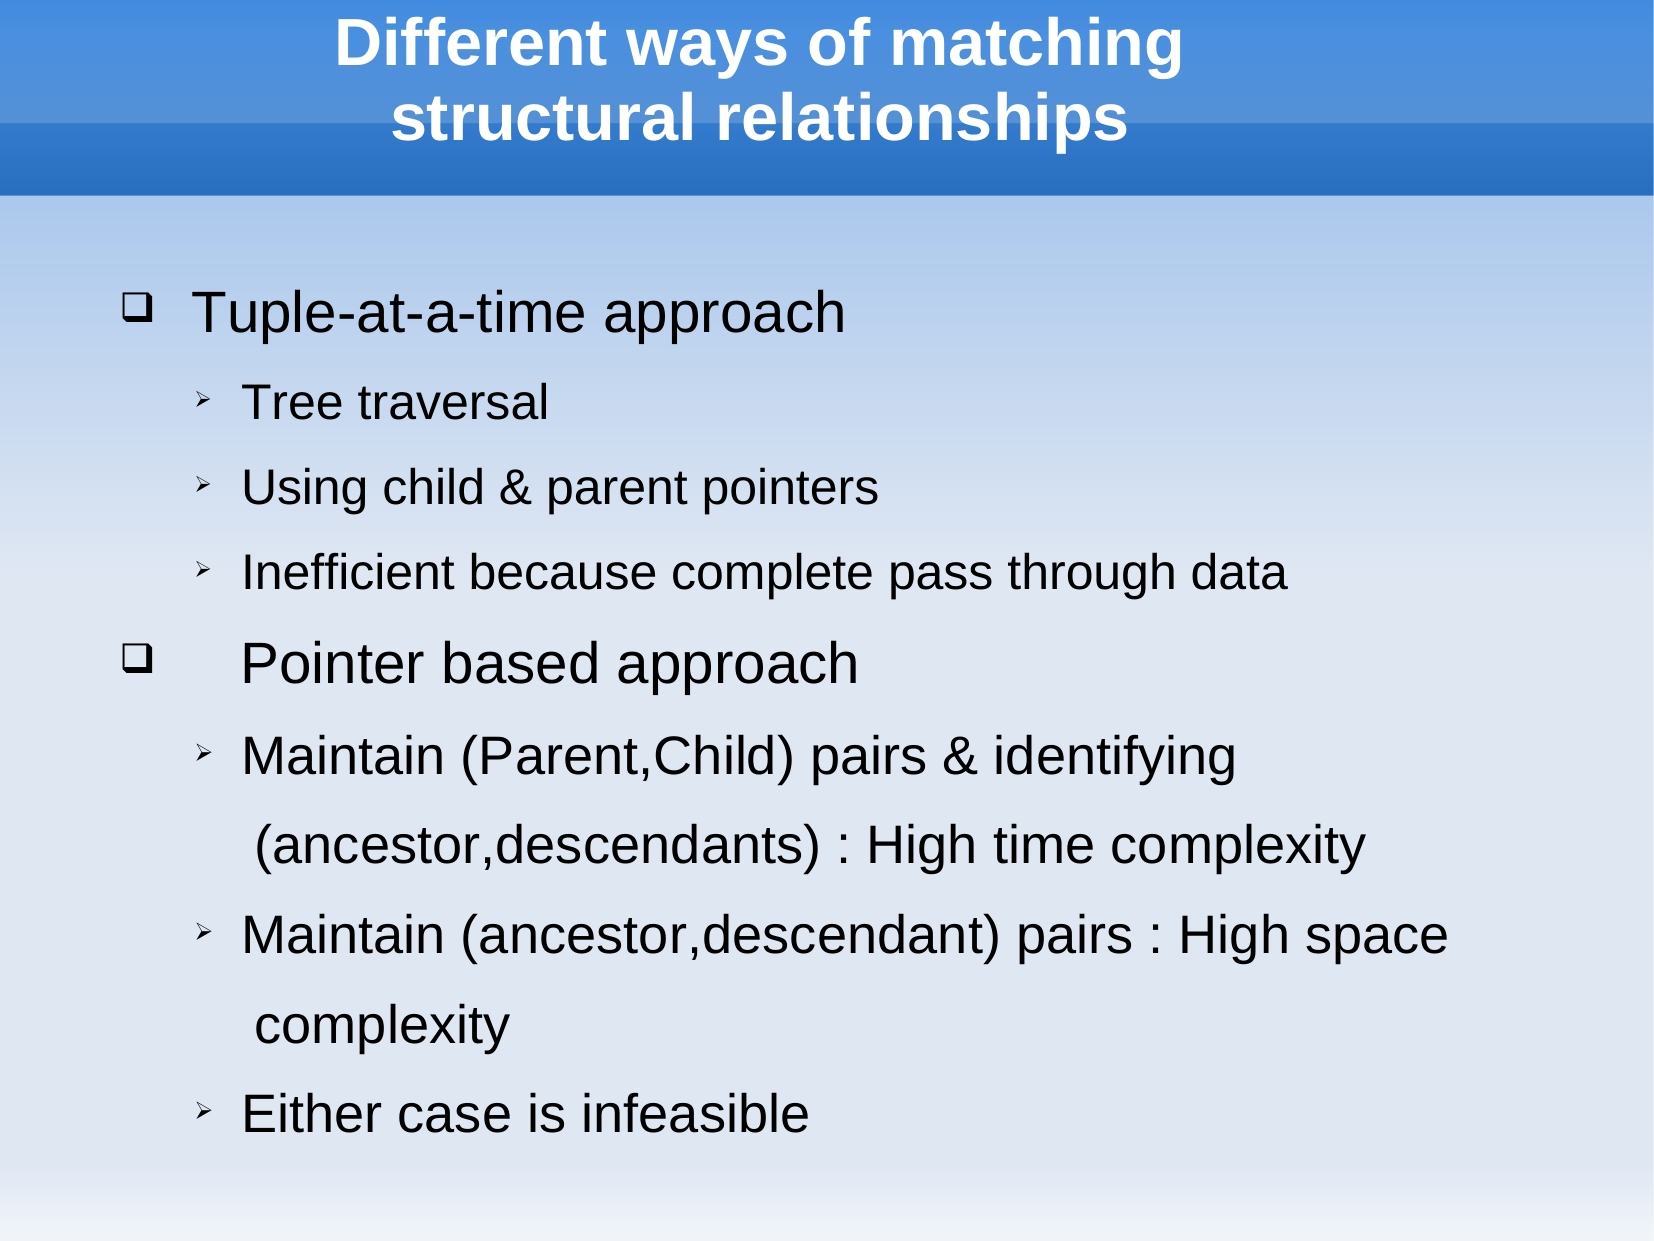

# Different ways of matching structural relationships
 Tuple-at-a-time approach
Tree traversal
Using child & parent pointers
Inefficient because complete pass through data
 Pointer based approach
Maintain (Parent,Child) pairs & identifying
 (ancestor,descendants) : High time complexity
Maintain (ancestor,descendant) pairs : High space
 complexity
Either case is infeasible